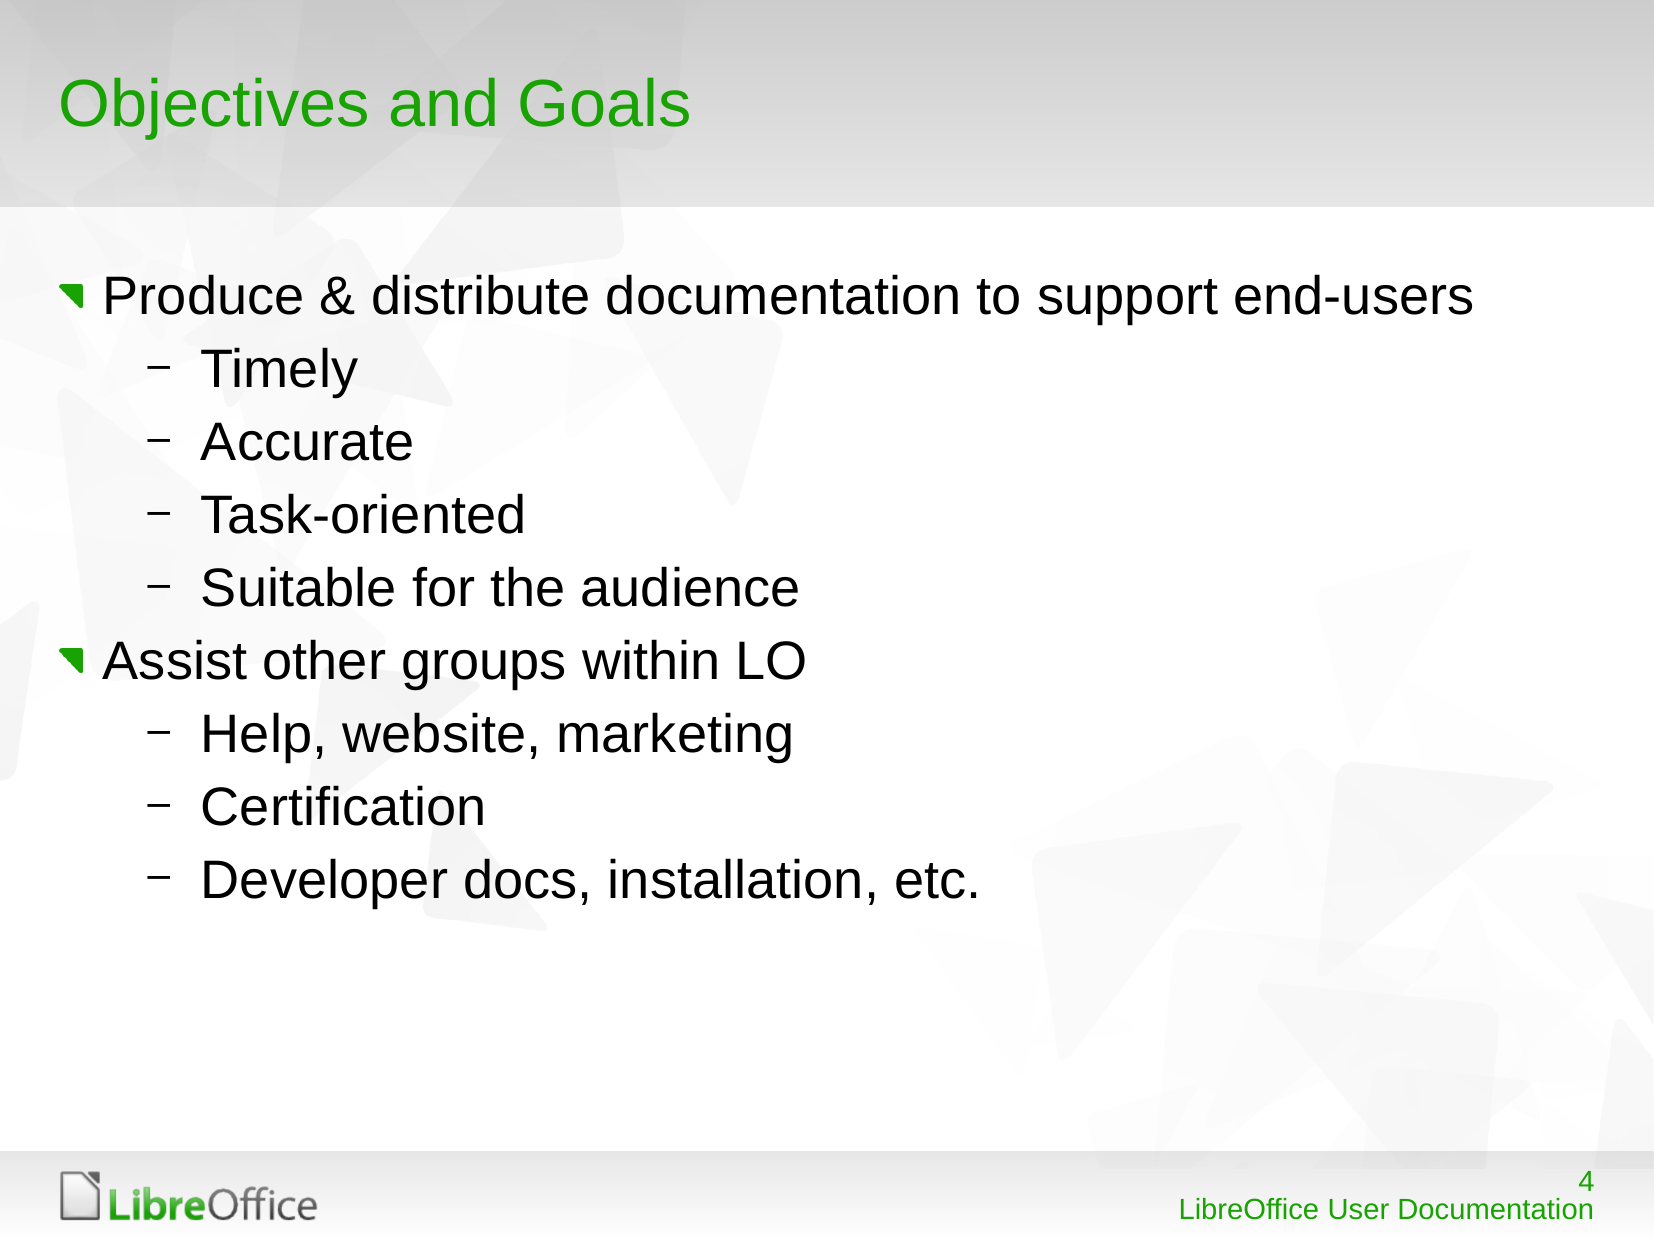

# Objectives and Goals
Produce & distribute documentation to support end-users
Timely
Accurate
Task-oriented
Suitable for the audience
Assist other groups within LO
Help, website, marketing
Certification
Developer docs, installation, etc.
4
LibreOffice User Documentation